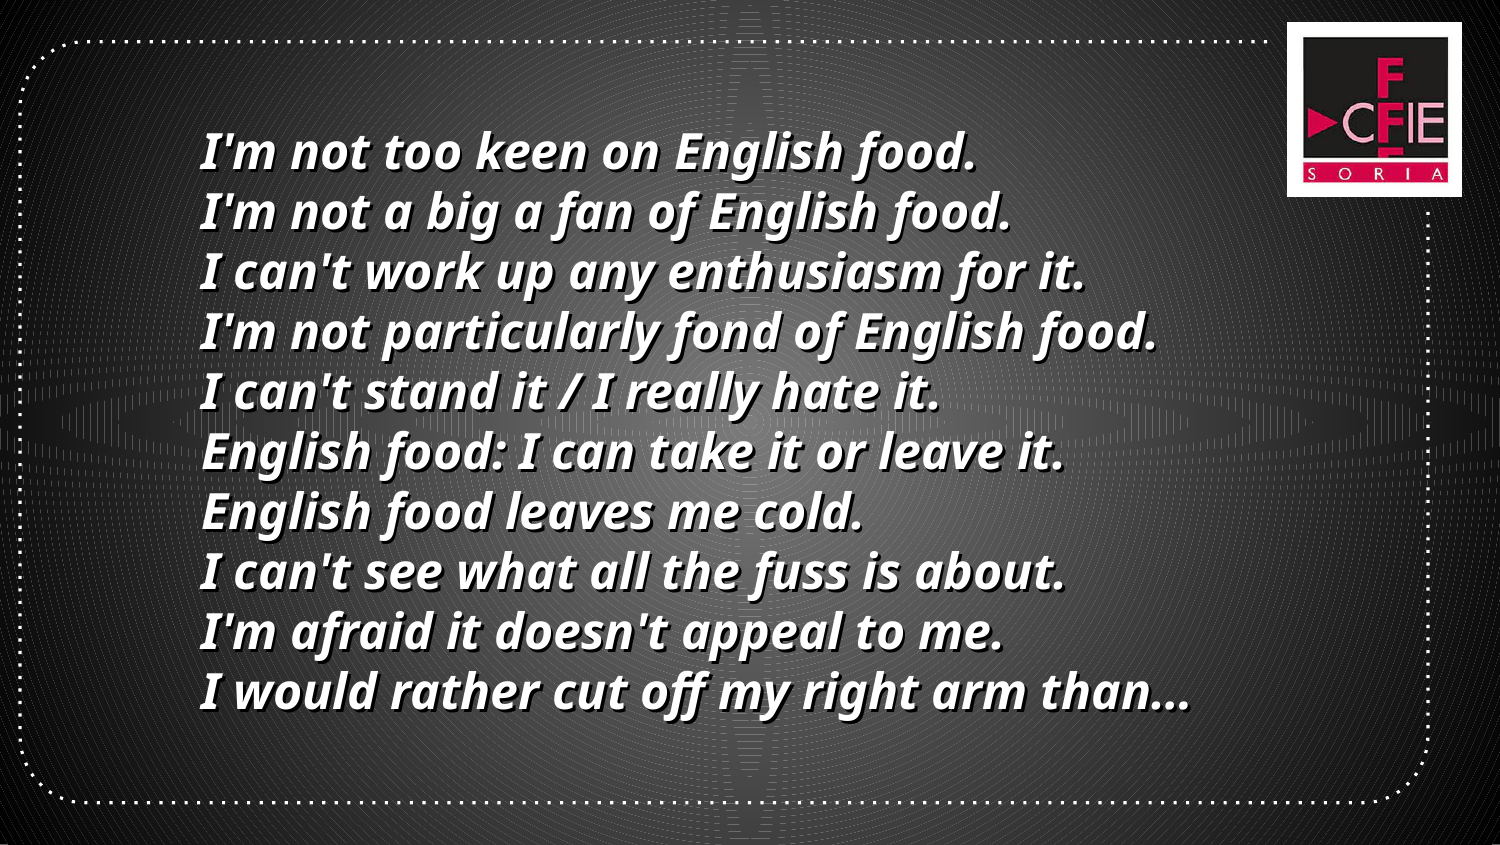

I'm not too keen on English food.
I'm not a big a fan of English food.
I can't work up any enthusiasm for it.
I'm not particularly fond of English food.
I can't stand it / I really hate it.
English food: I can take it or leave it.
English food leaves me cold.
I can't see what all the fuss is about.
I'm afraid it doesn't appeal to me.
I would rather cut off my right arm than…